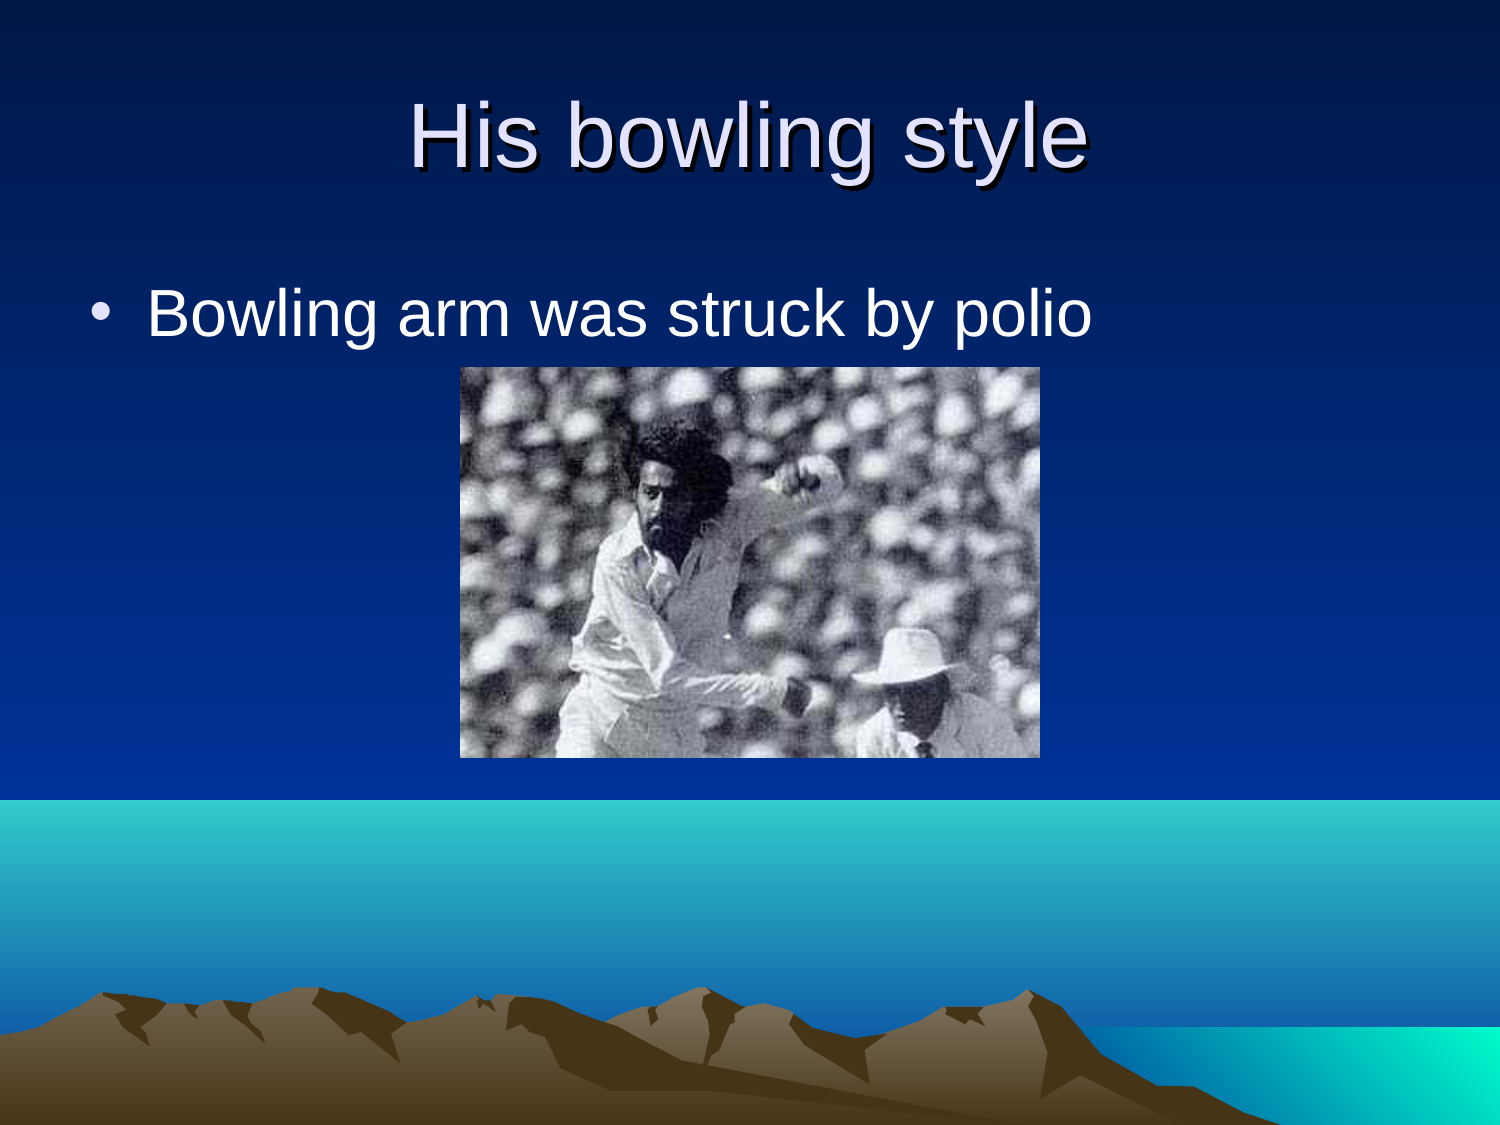

# His bowling style
Bowling arm was struck by polio